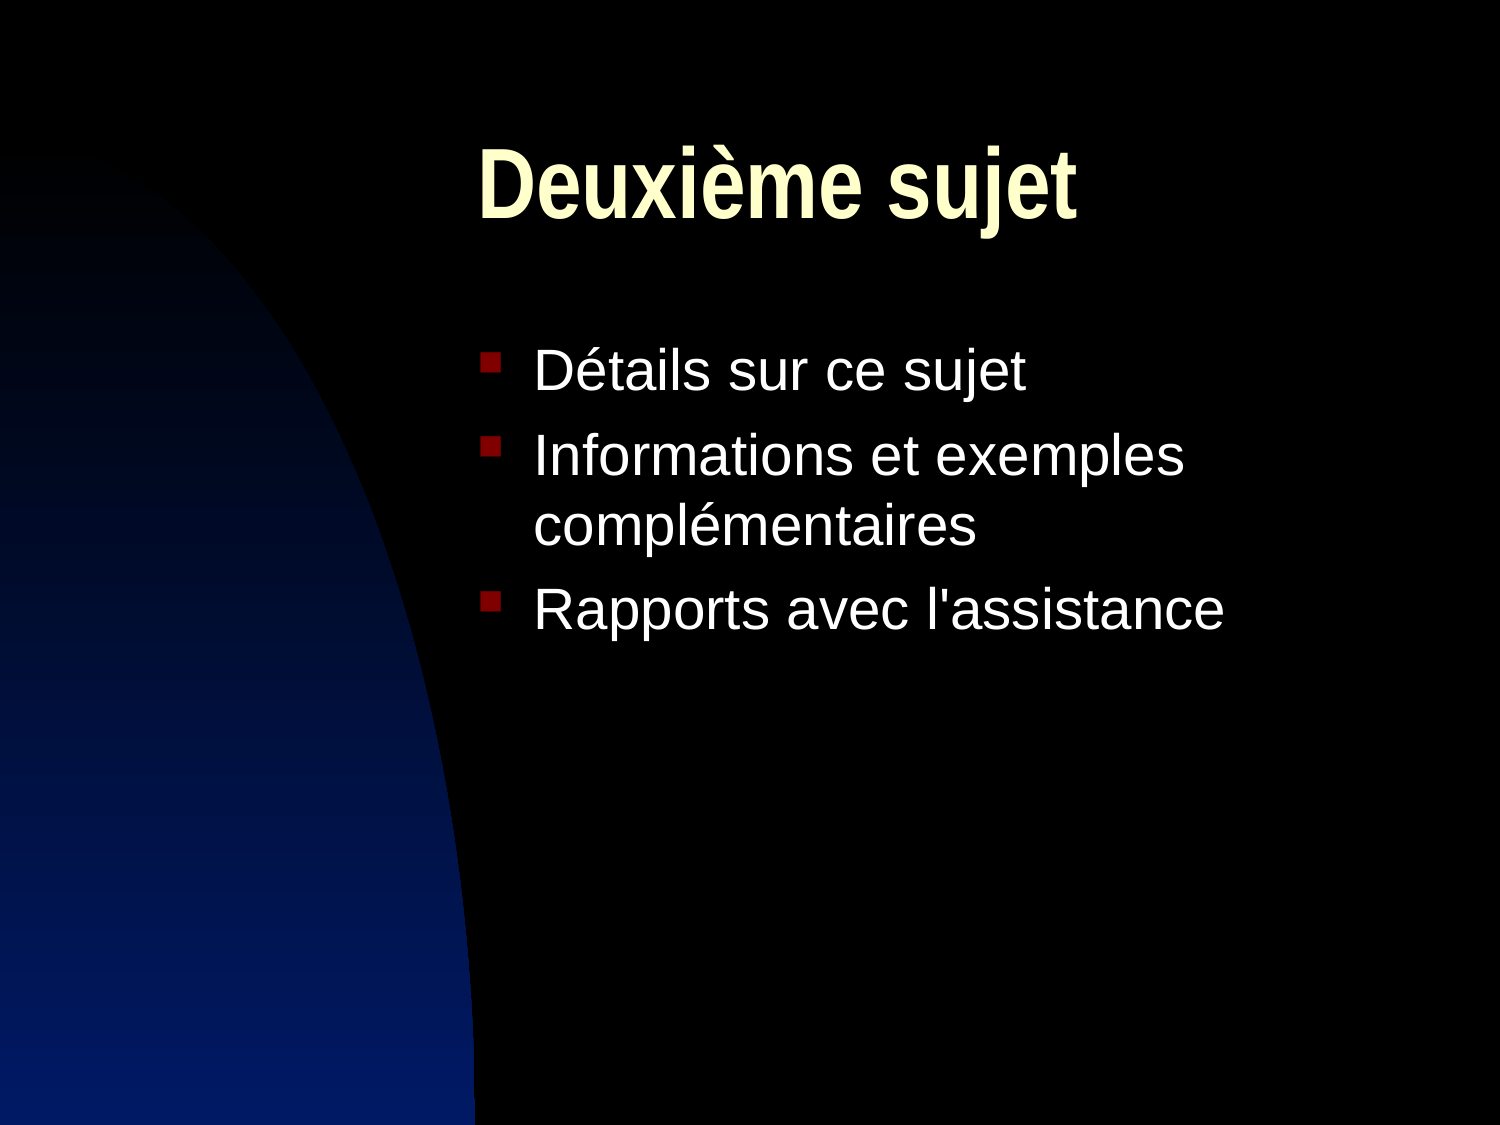

# Deuxième sujet
Détails sur ce sujet
Informations et exemples complémentaires
Rapports avec l'assistance